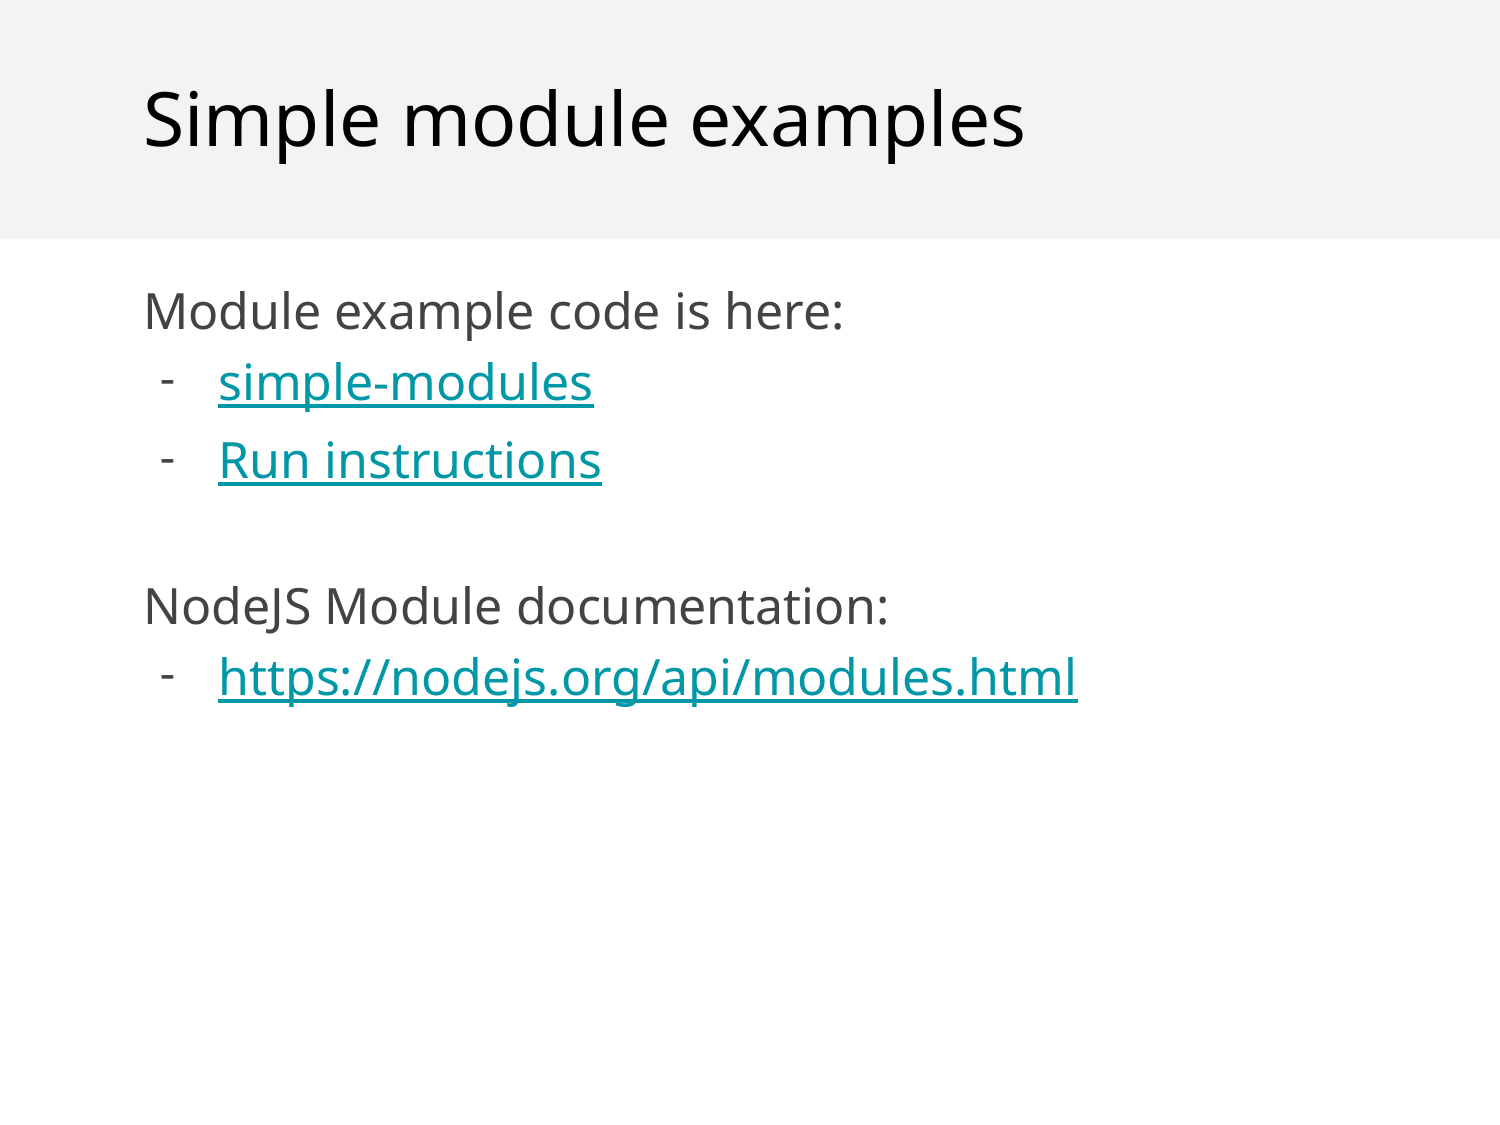

# Simple module examples
Module example code is here:
simple-modules
Run instructions
NodeJS Module documentation:
https://nodejs.org/api/modules.html